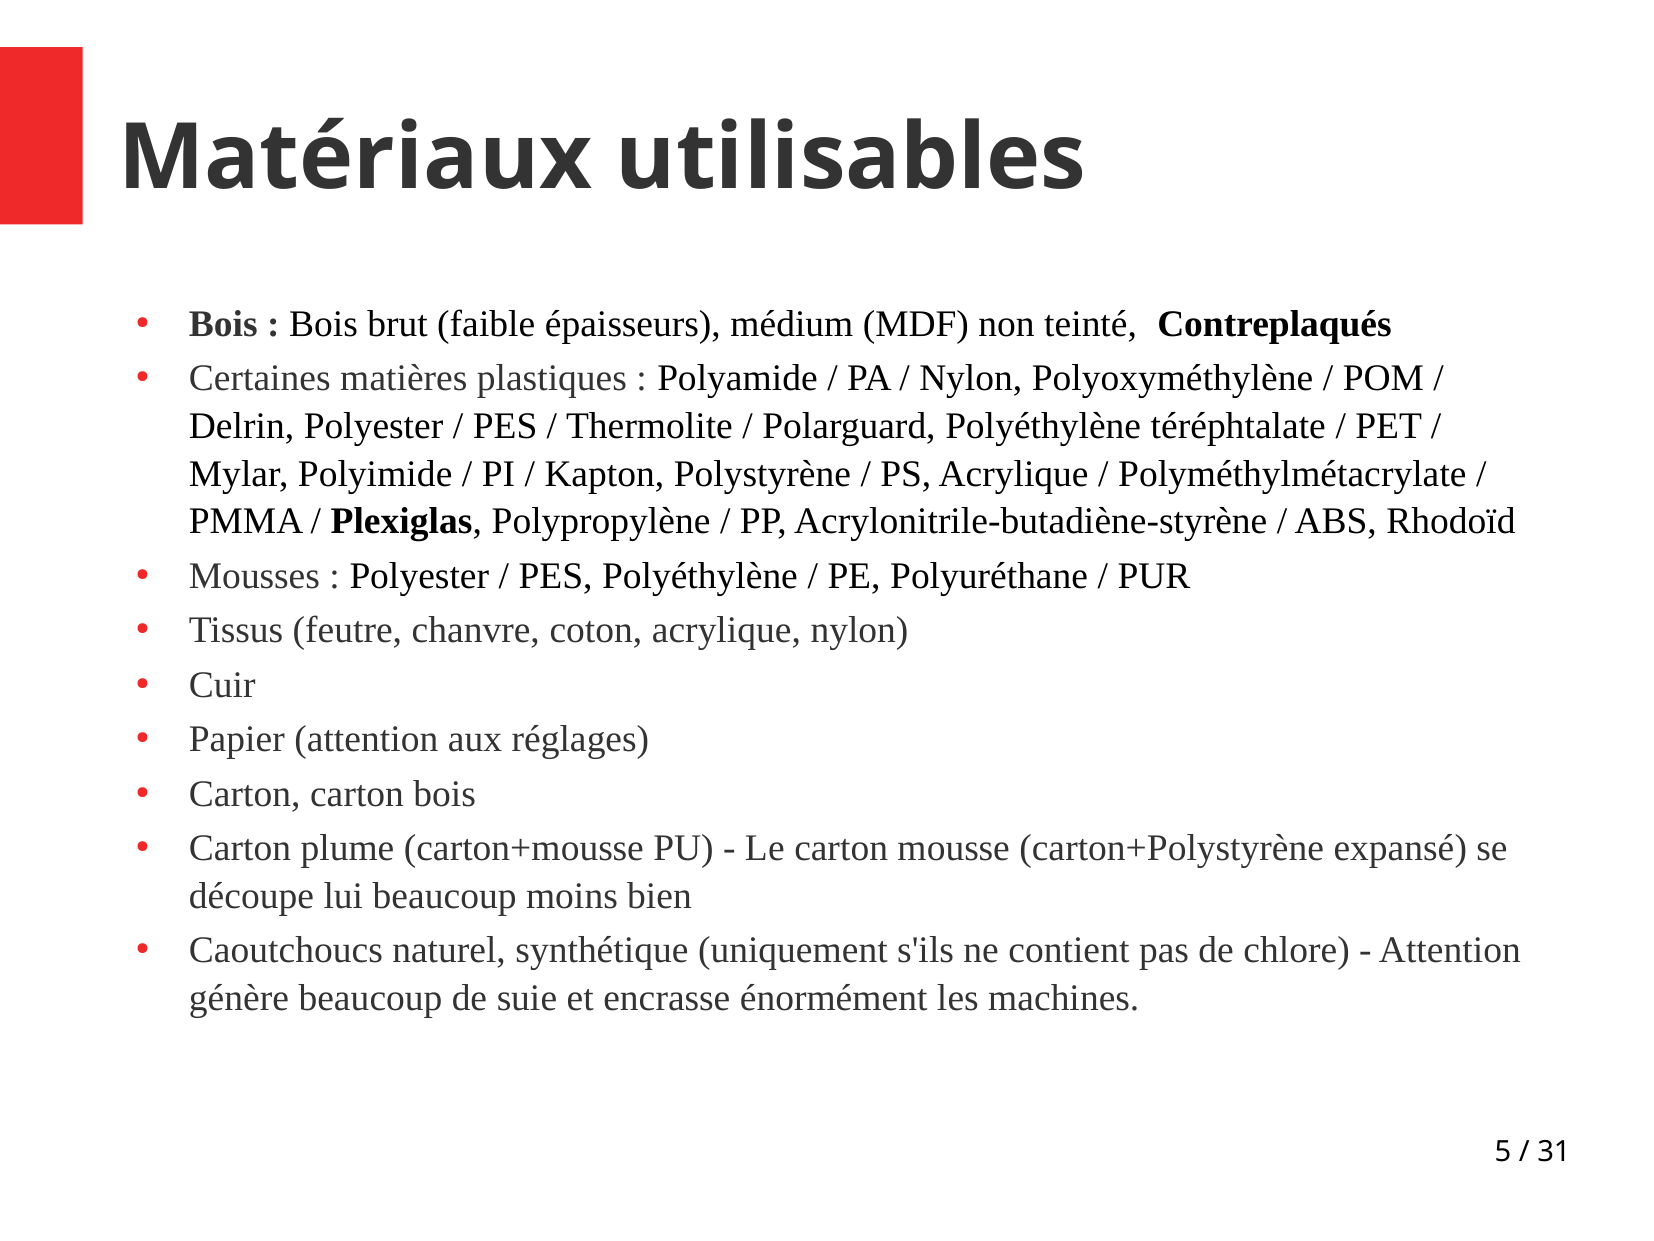

# Matériaux utilisables
Bois : Bois brut (faible épaisseurs), médium (MDF) non teinté, Contreplaqués
Certaines matières plastiques : Polyamide / PA / Nylon, Polyoxyméthylène / POM / Delrin, Polyester / PES / Thermolite / Polarguard, Polyéthylène téréphtalate / PET / Mylar, Polyimide / PI / Kapton, Polystyrène / PS, Acrylique / Polyméthylmétacrylate / PMMA / Plexiglas, Polypropylène / PP, Acrylonitrile-butadiène-styrène / ABS, Rhodoïd
Mousses : Polyester / PES, Polyéthylène / PE, Polyuréthane / PUR
Tissus (feutre, chanvre, coton, acrylique, nylon)
Cuir
Papier (attention aux réglages)
Carton, carton bois
Carton plume (carton+mousse PU) - Le carton mousse (carton+Polystyrène expansé) se découpe lui beaucoup moins bien
Caoutchoucs naturel, synthétique (uniquement s'ils ne contient pas de chlore) - Attention génère beaucoup de suie et encrasse énormément les machines.
5